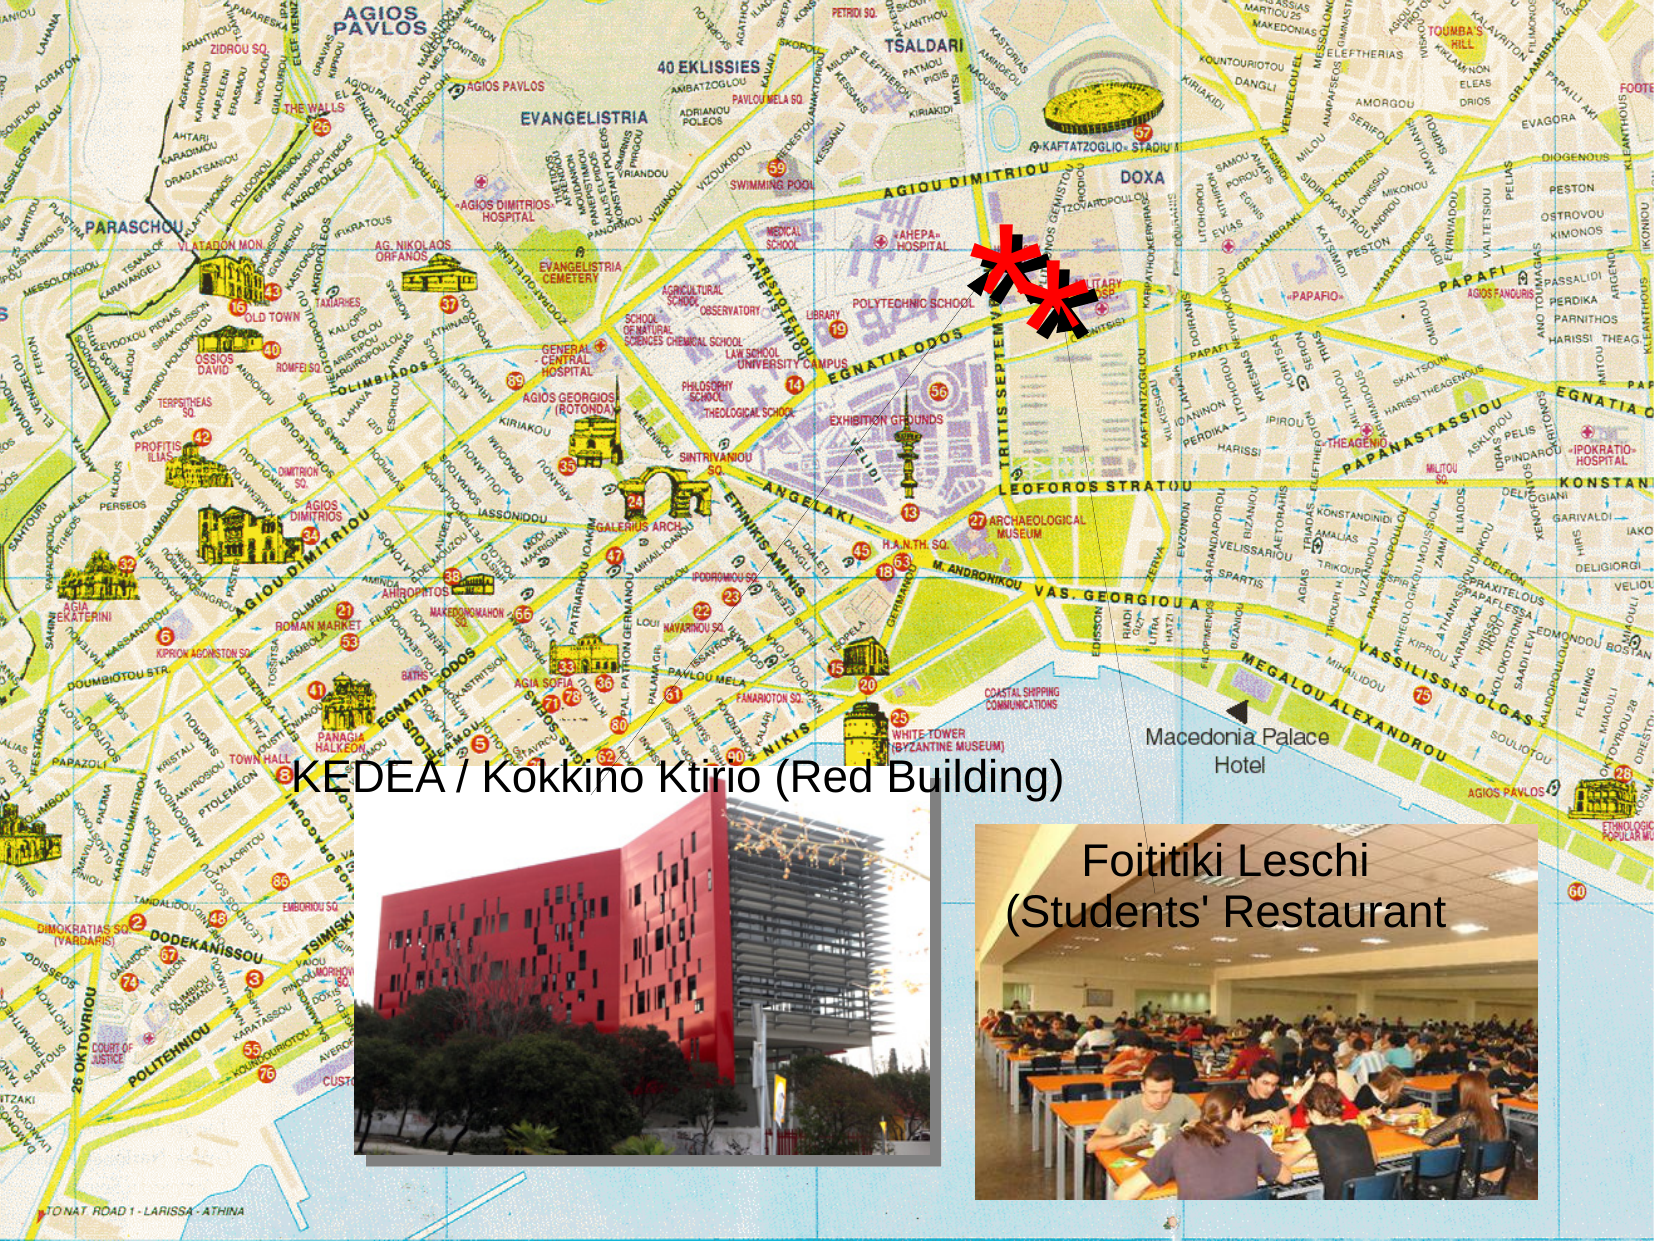

#
*
*
KEDEA / Kokkino Ktirio (Red Building)
Foititiki Leschi
(Students' Restaurant